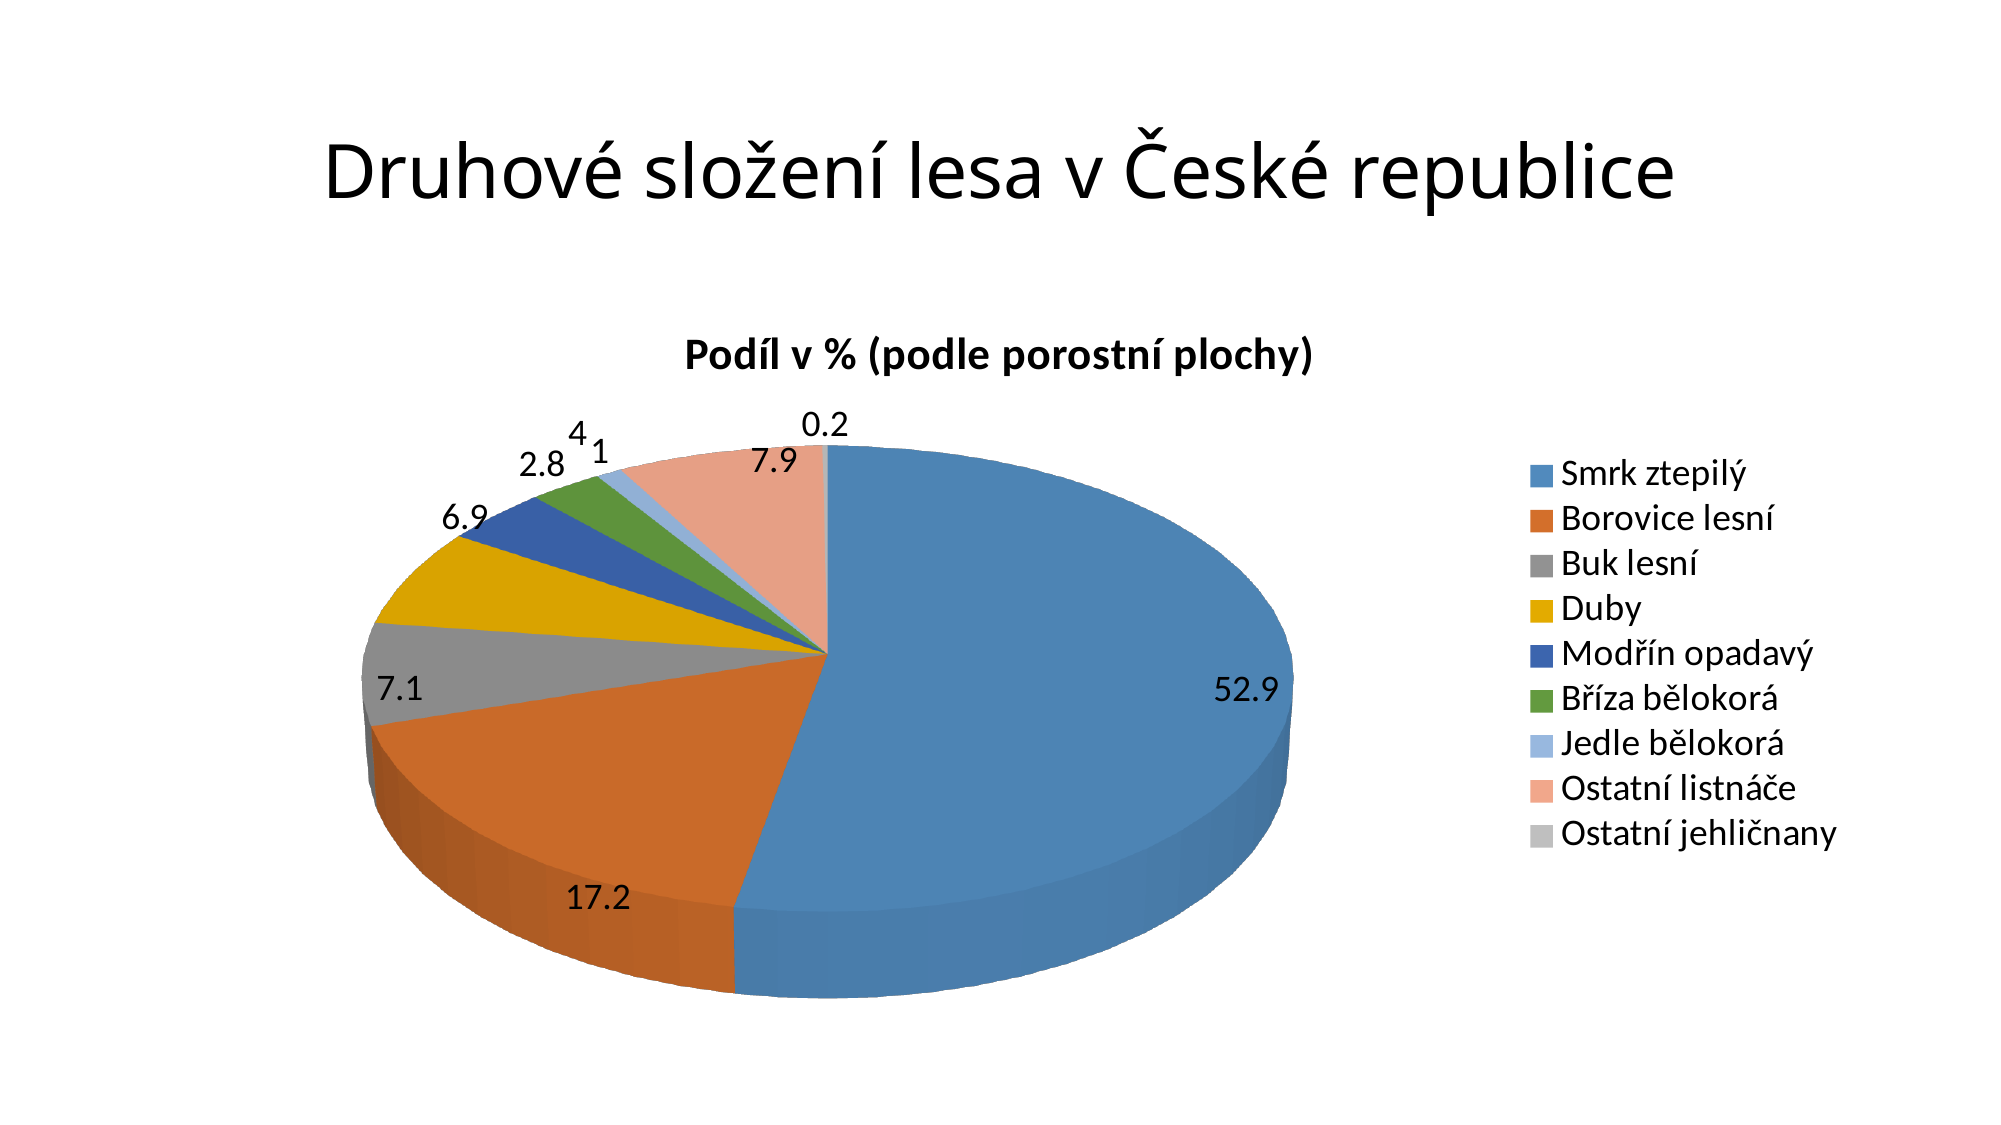

# Druhové složení lesa v České republice
[unsupported chart]